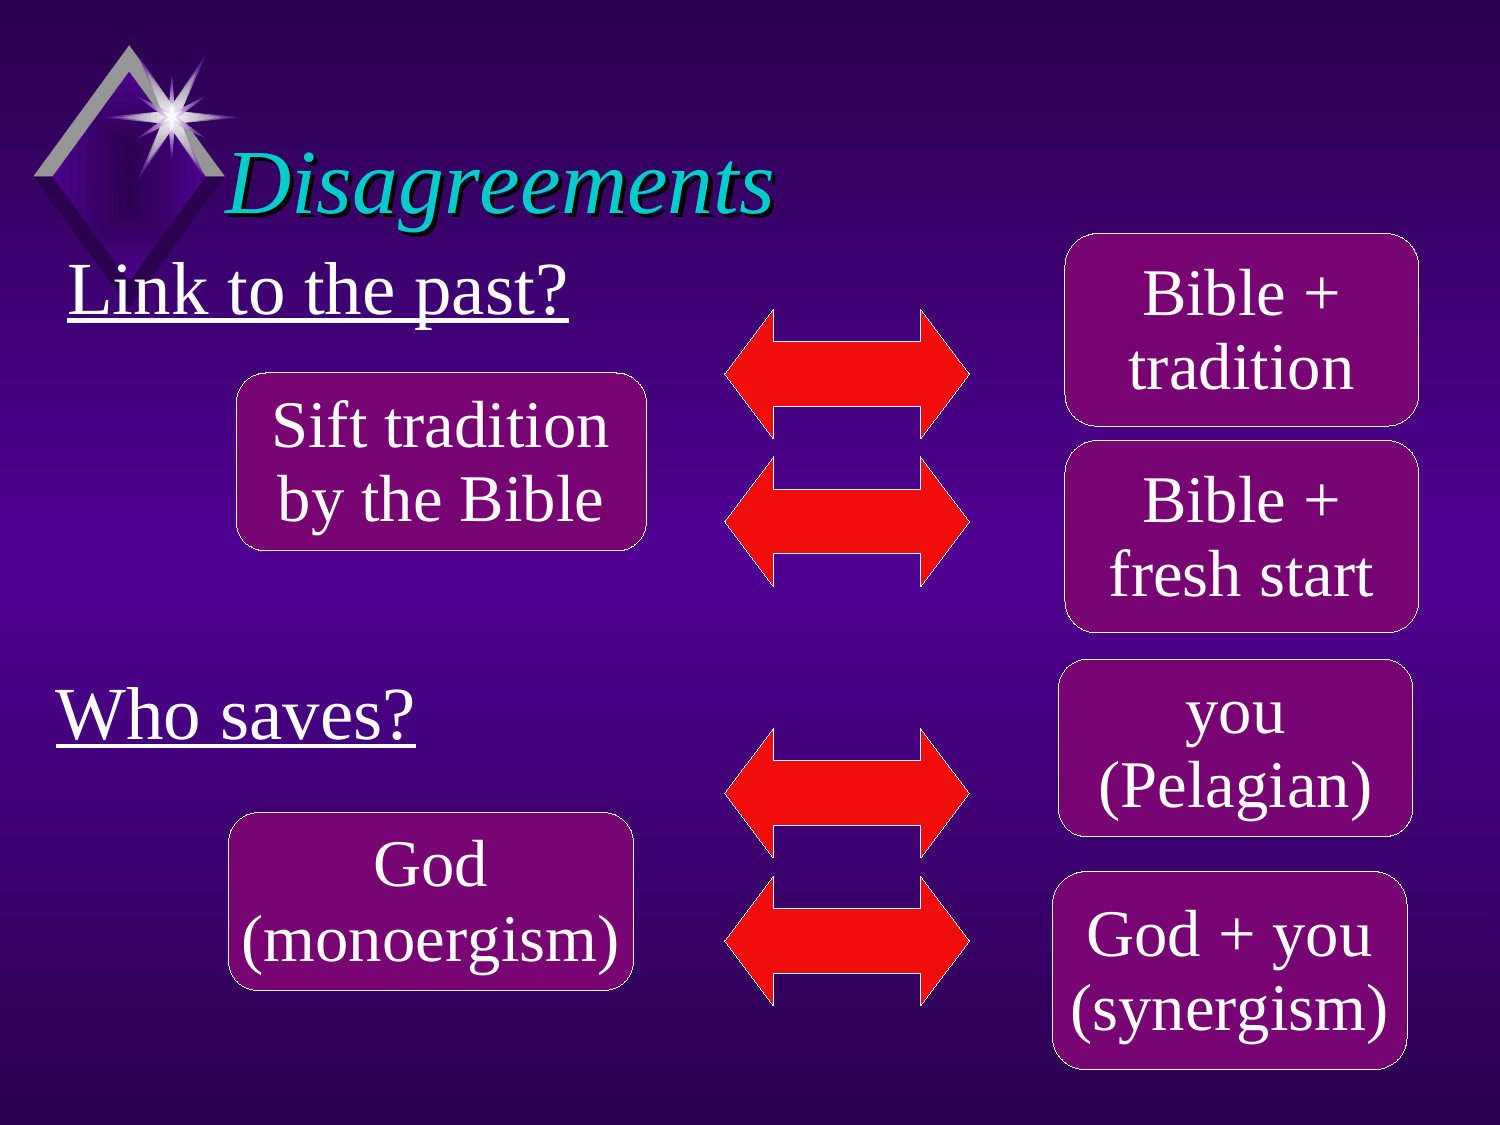

# Disagreements
Bible +
tradition
Link to the past?
Sift tradition
by the Bible
Bible +
fresh start
you
(Pelagian)
Who saves?
God
(monoergism)
God + you
(synergism)